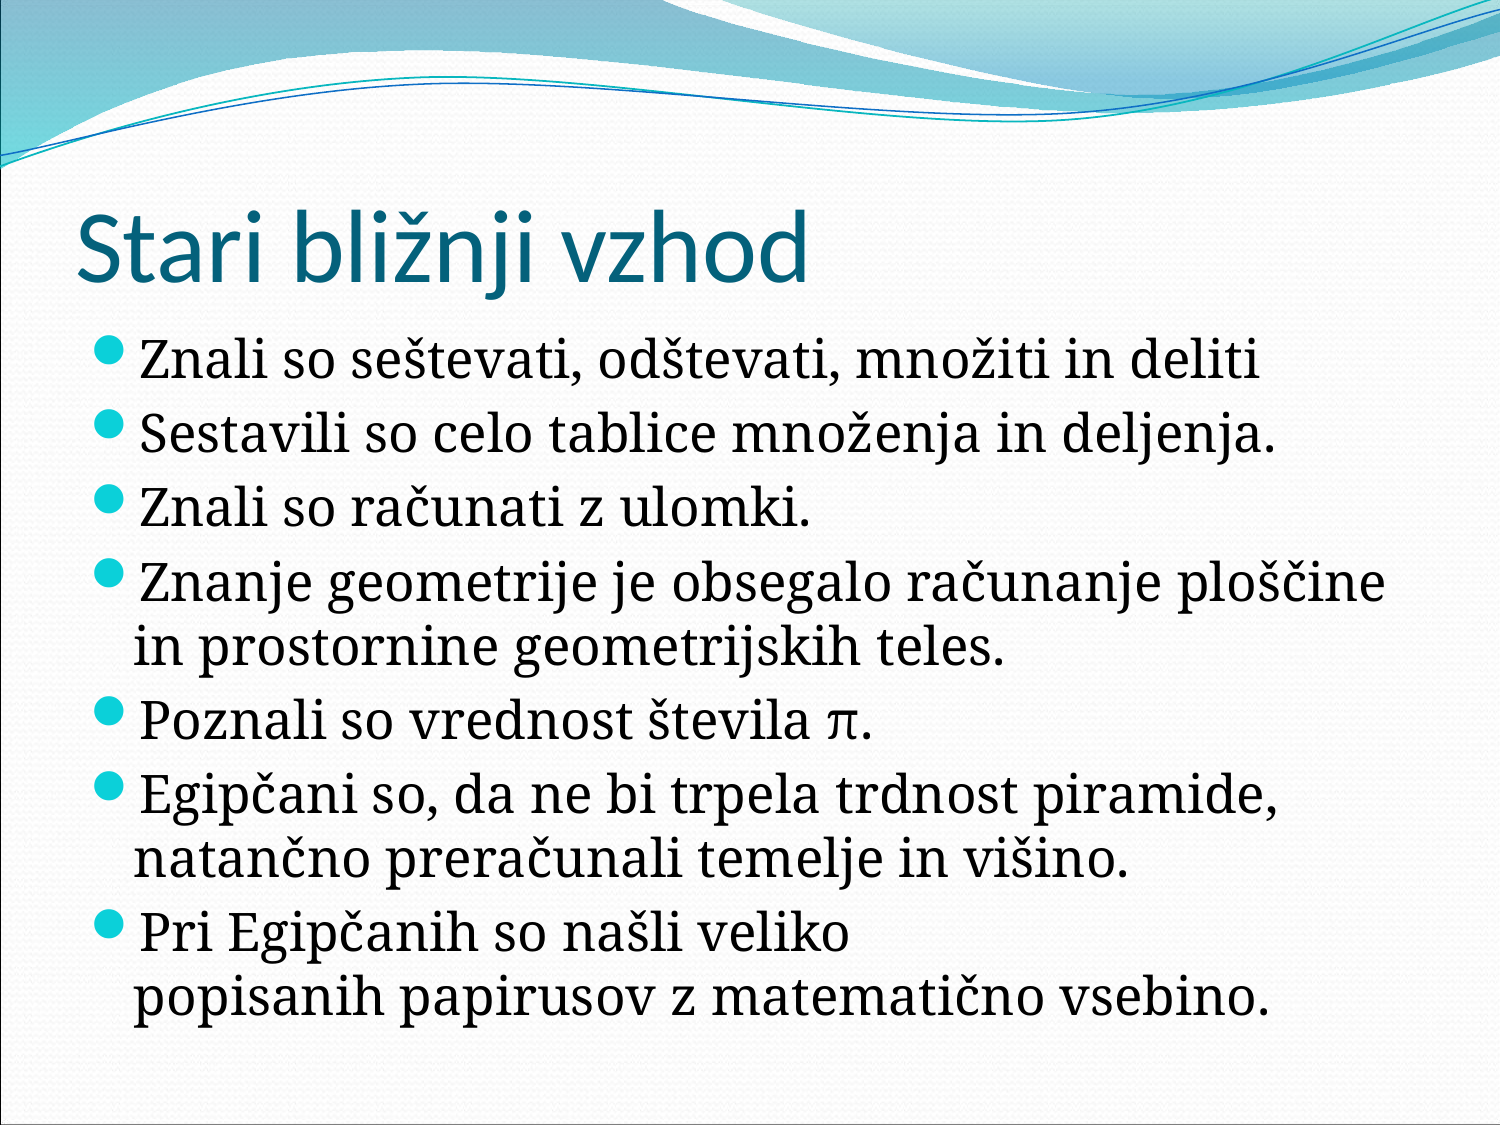

# Stari bližnji vzhod
Znali so seštevati, odštevati, množiti in deliti
Sestavili so celo tablice množenja in deljenja.
Znali so računati z ulomki.
Znanje geometrije je obsegalo računanje ploščine in prostornine geometrijskih teles.
Poznali so vrednost števila π.
Egipčani so, da ne bi trpela trdnost piramide, natančno preračunali temelje in višino.
Pri Egipčanih so našli veliko popisanih papirusov z matematično vsebino.